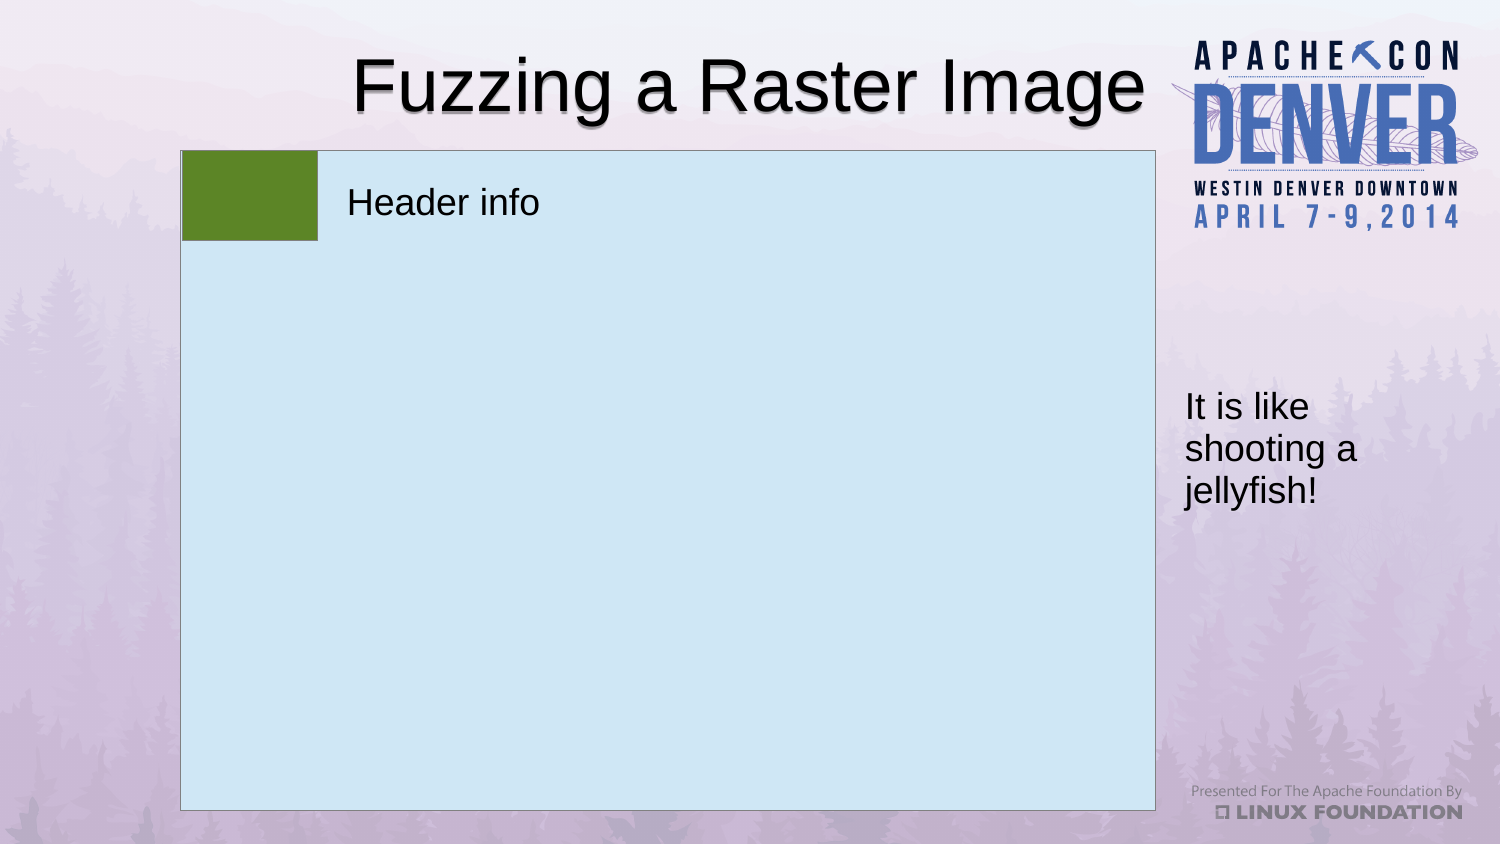

# Fuzzing a Raster Image
Header info
It is like shooting a jellyfish!